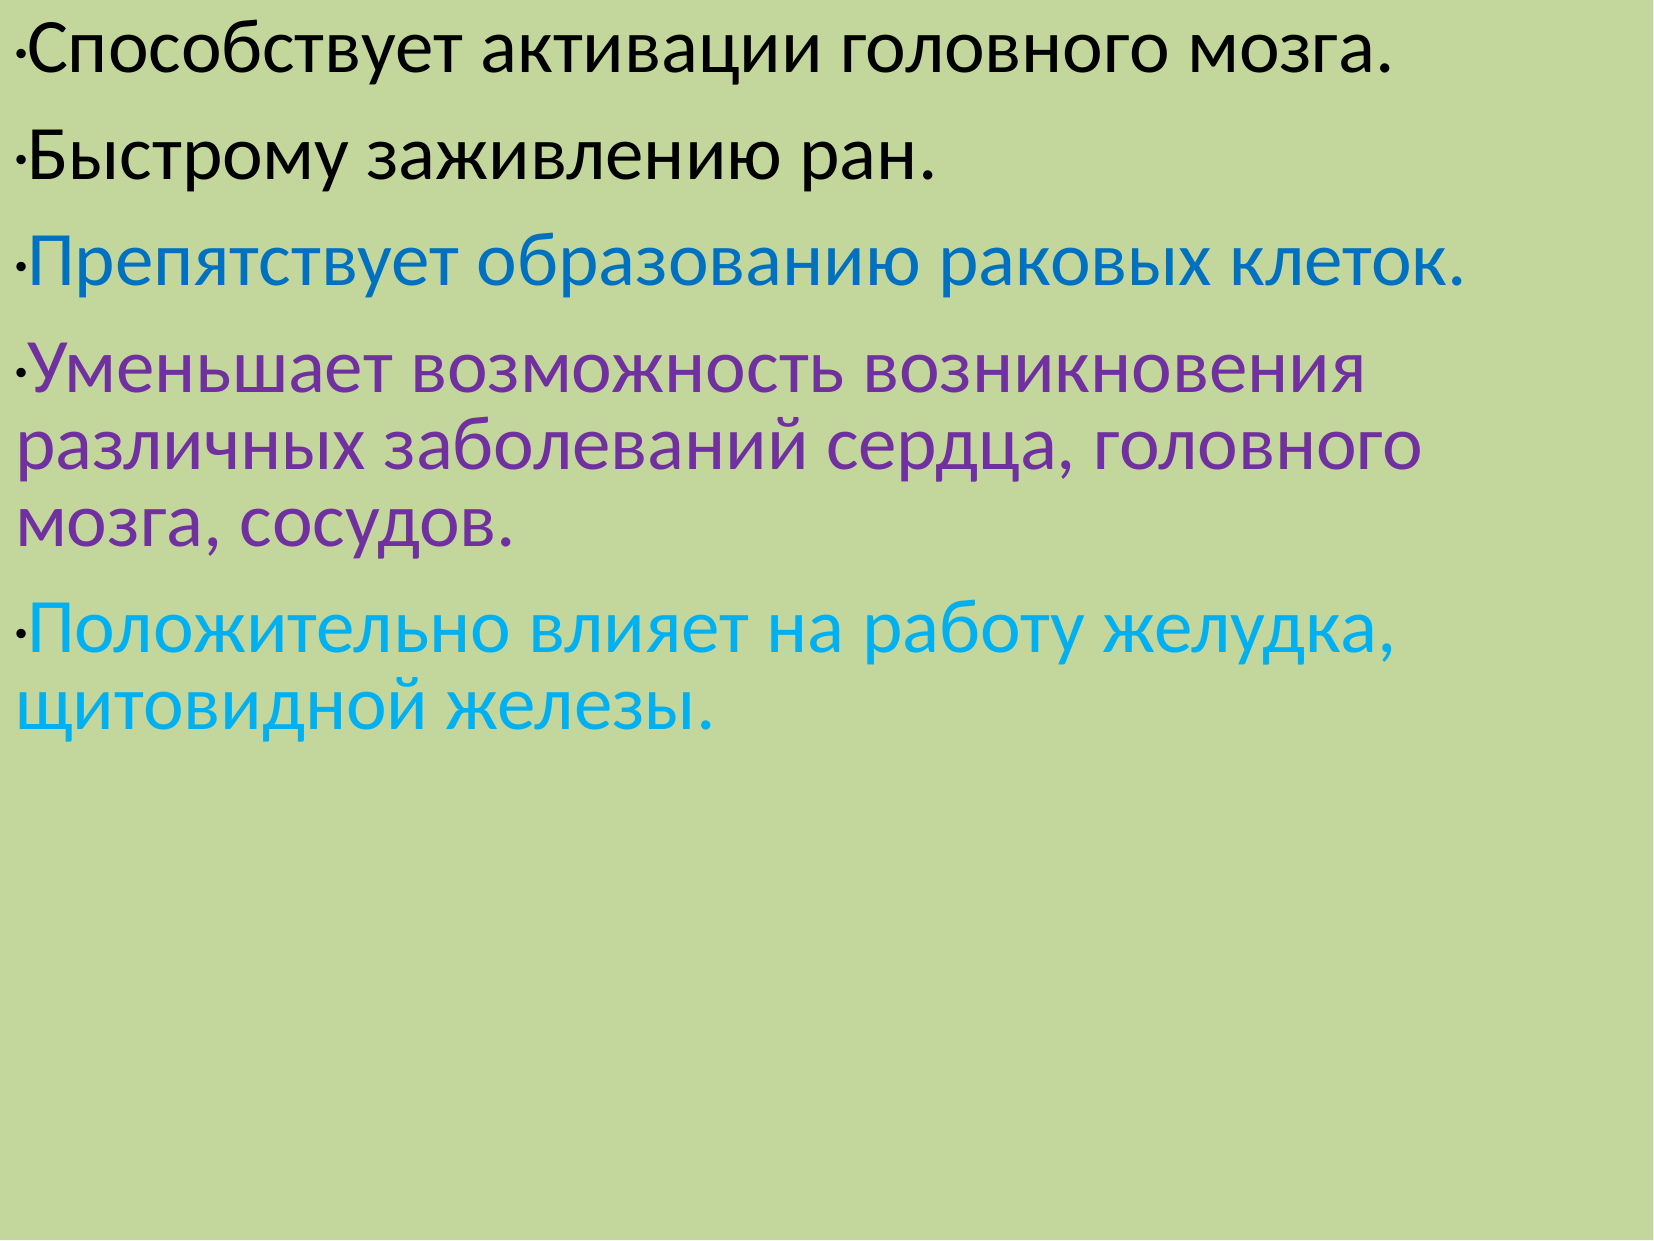

# Способствует активации головного мозга.
Быстрому заживлению ран.
Препятствует образованию раковых клеток.
Уменьшает возможность возникновения различных заболеваний сердца, головного мозга, сосудов.
Положительно влияет на работу желудка, щитовидной железы.